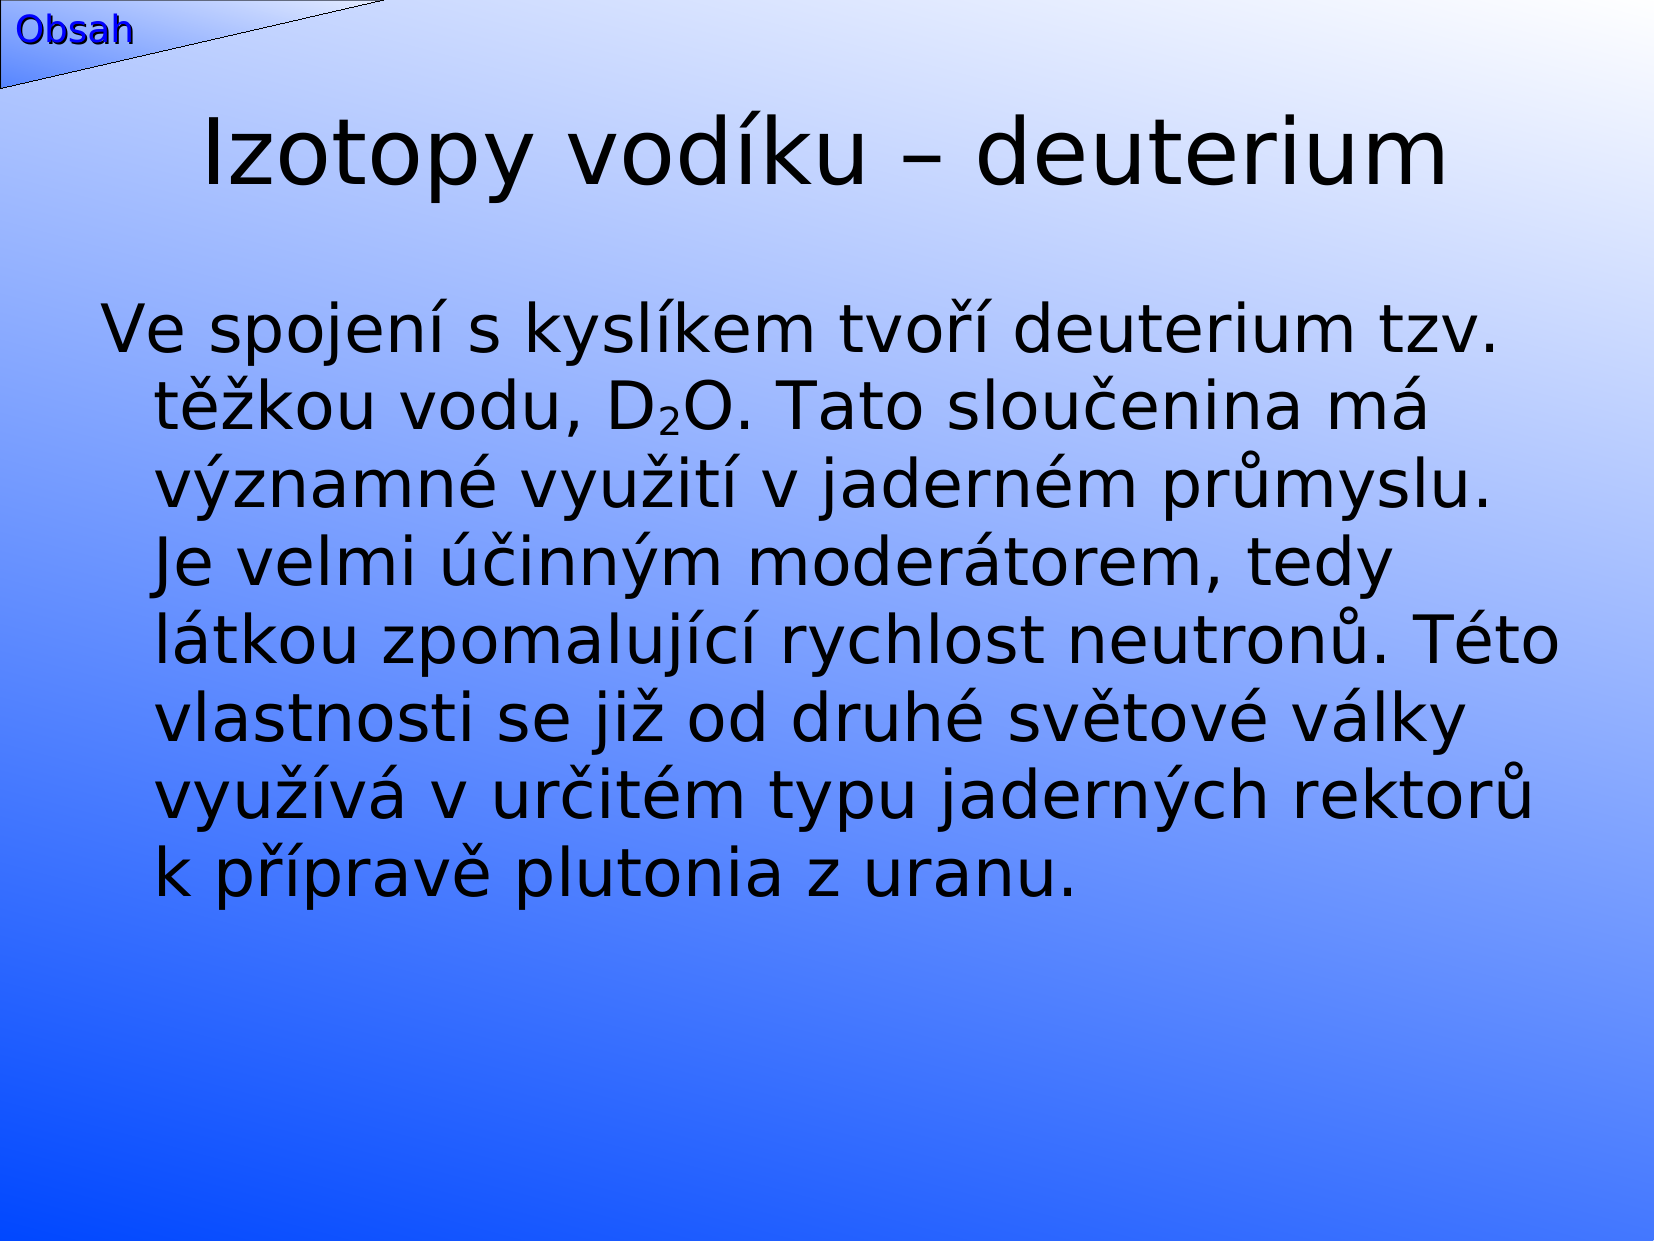

Obsah
# Izotopy vodíku – deuterium
Ve spojení s kyslíkem tvoří deuterium tzv. těžkou vodu, D2O. Tato sloučenina má významné využití v jaderném průmyslu. Je velmi účinným moderátorem, tedy látkou zpomalující rychlost neutronů. Této vlastnosti se již od druhé světové války využívá v určitém typu jaderných rektorů k přípravě plutonia z uranu.